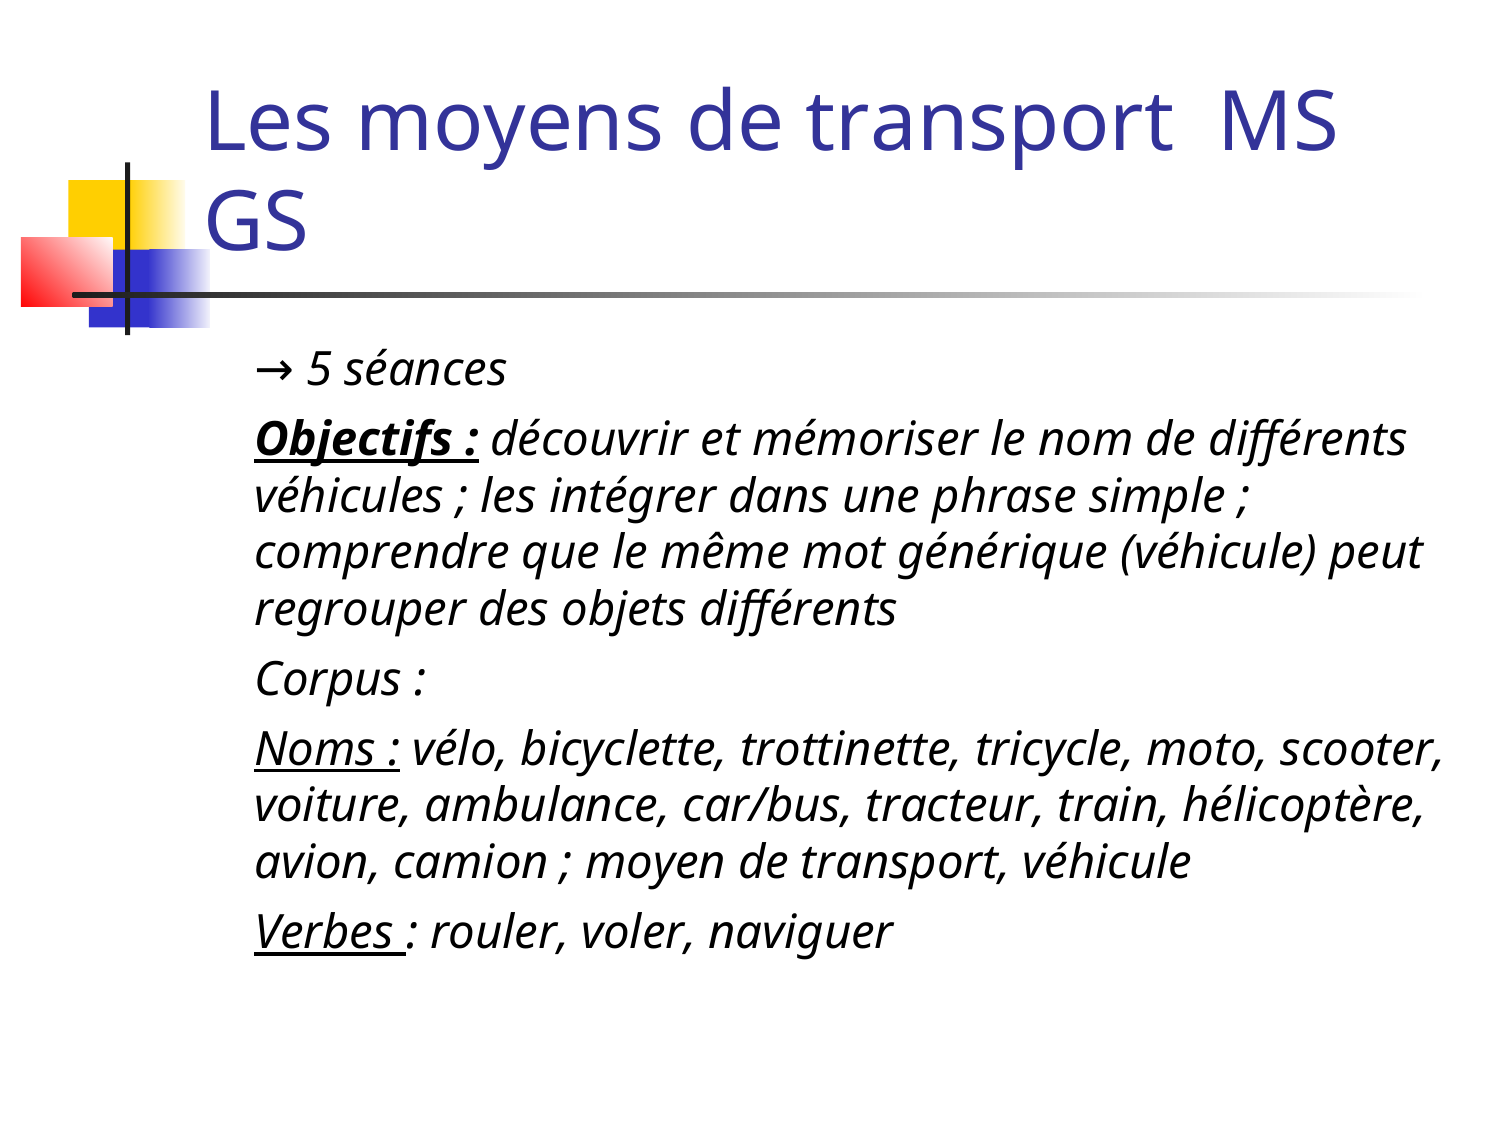

# Les moyens de transport MS GS
→ 5 séances
Objectifs : découvrir et mémoriser le nom de différents véhicules ; les intégrer dans une phrase simple ; comprendre que le même mot générique (véhicule) peut regrouper des objets différents
Corpus :
Noms : vélo, bicyclette, trottinette, tricycle, moto, scooter, voiture, ambulance, car/bus, tracteur, train, hélicoptère, avion, camion ; moyen de transport, véhicule
Verbes : rouler, voler, naviguer